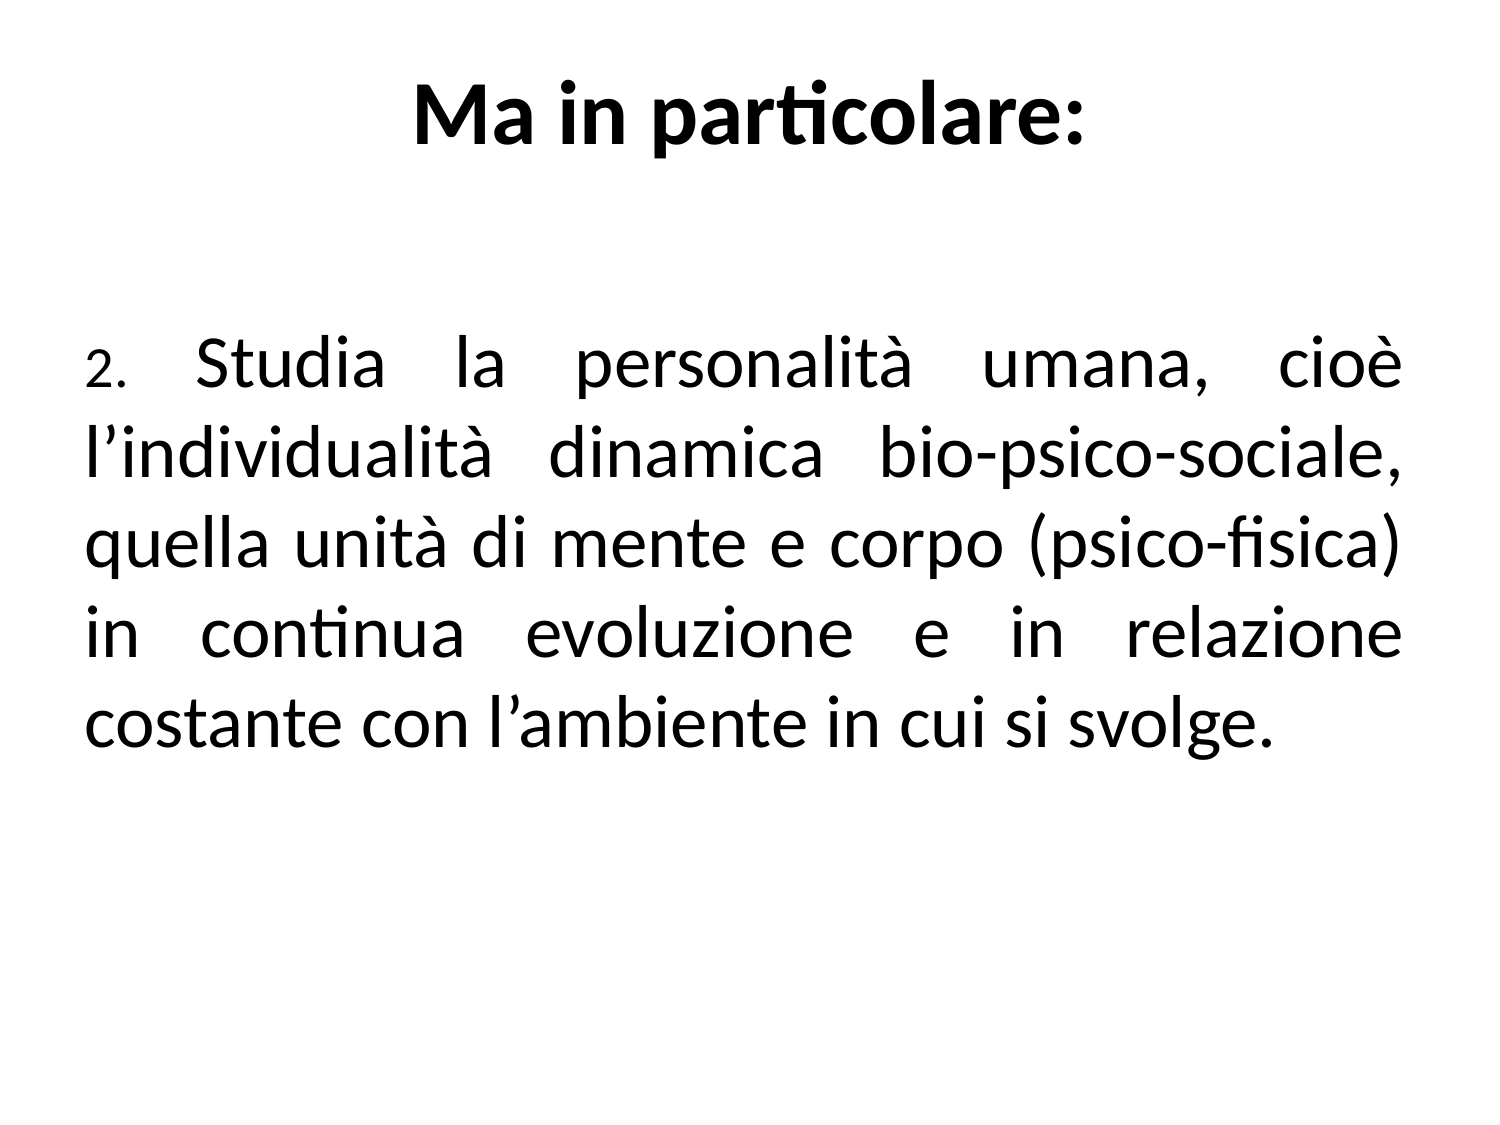

# Ma in particolare:
2. Studia la personalità umana, cioè l’individualità dinamica bio-psico-sociale, quella unità di mente e corpo (psico-fisica) in continua evoluzione e in relazione costante con l’ambiente in cui si svolge.